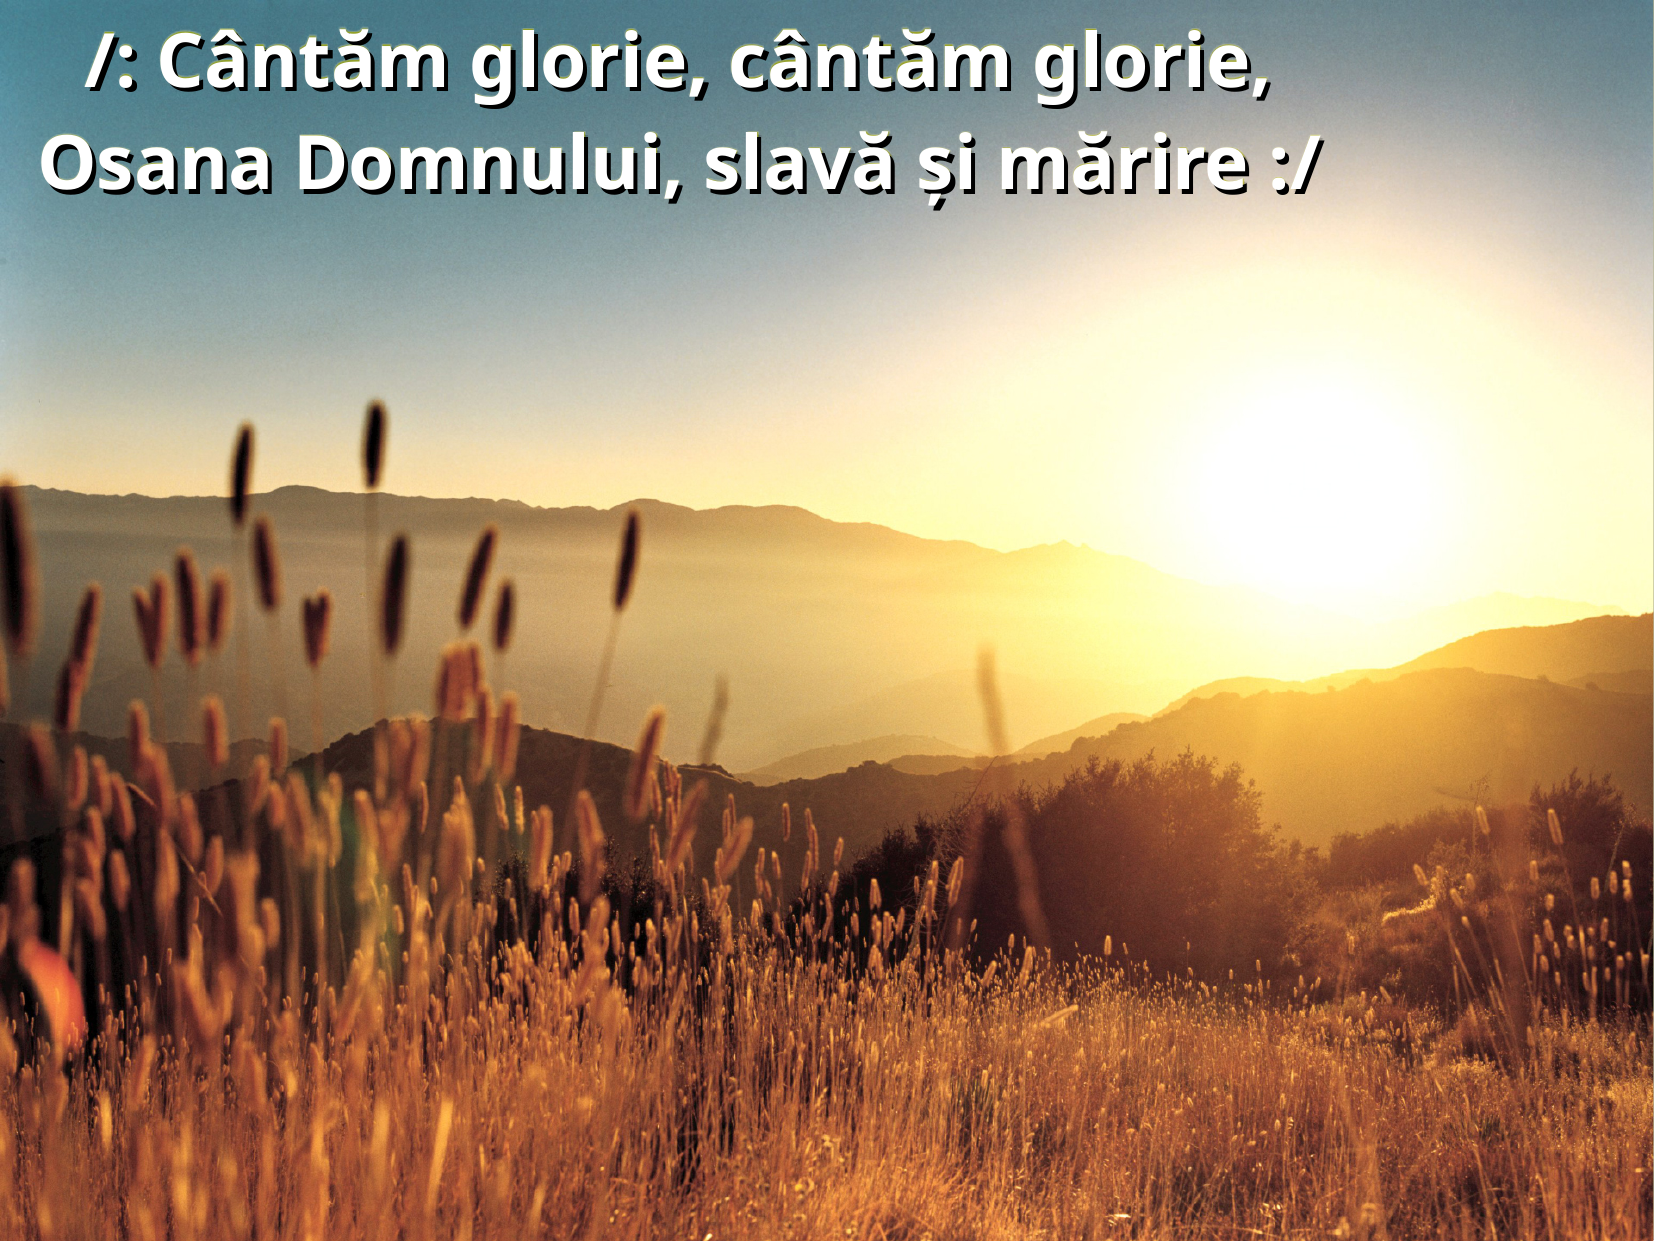

/: Cântăm glorie, cântăm glorie,
Osana Domnului, slavă şi mărire :/